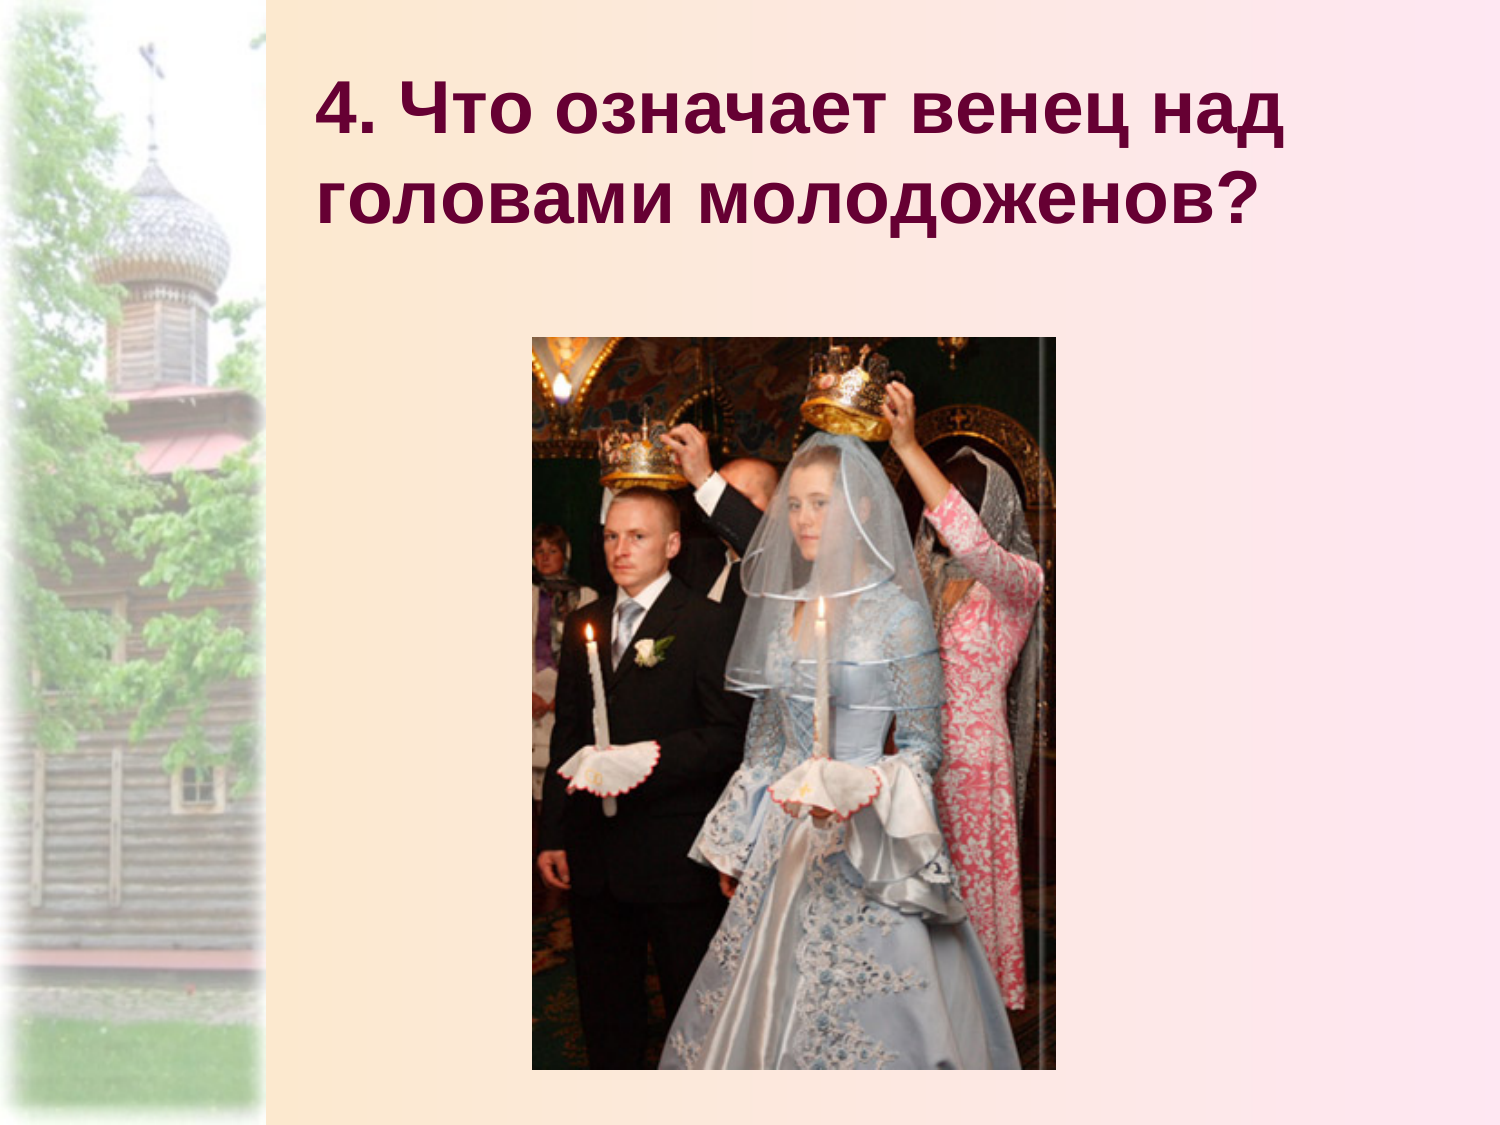

4. Что означает венец над головами молодоженов?